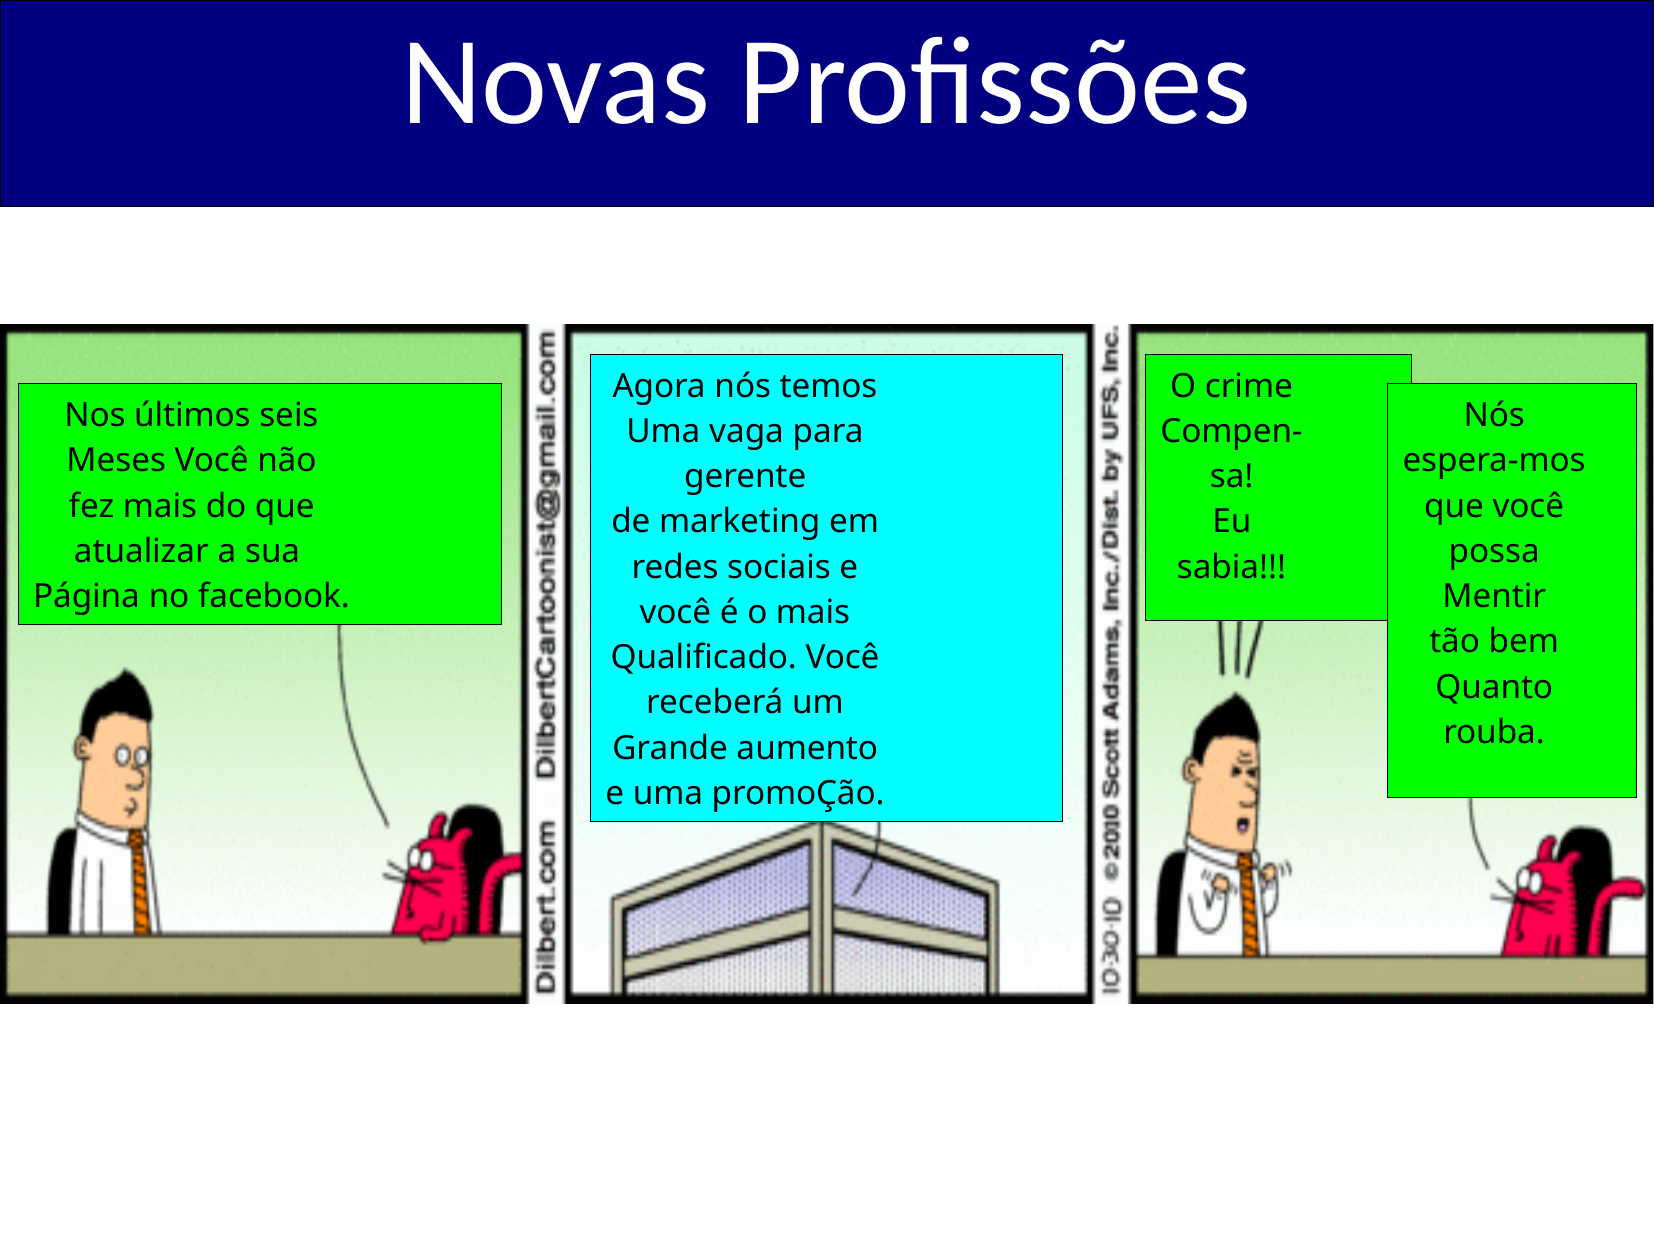

# Novas Profissões
Agora nós temos
Uma vaga para
gerente
de marketing em
redes sociais e
você é o mais
Qualificado. Você
receberá um
Grande aumento
e uma promoÇão.
O crime
Compen-
sa!
Eu
sabia!!!
Nos últimos seis
Meses Você não
fez mais do que
atualizar a sua
Página no facebook.
Nós
espera-mos
que você
possa
Mentir
tão bem
Quanto
rouba.